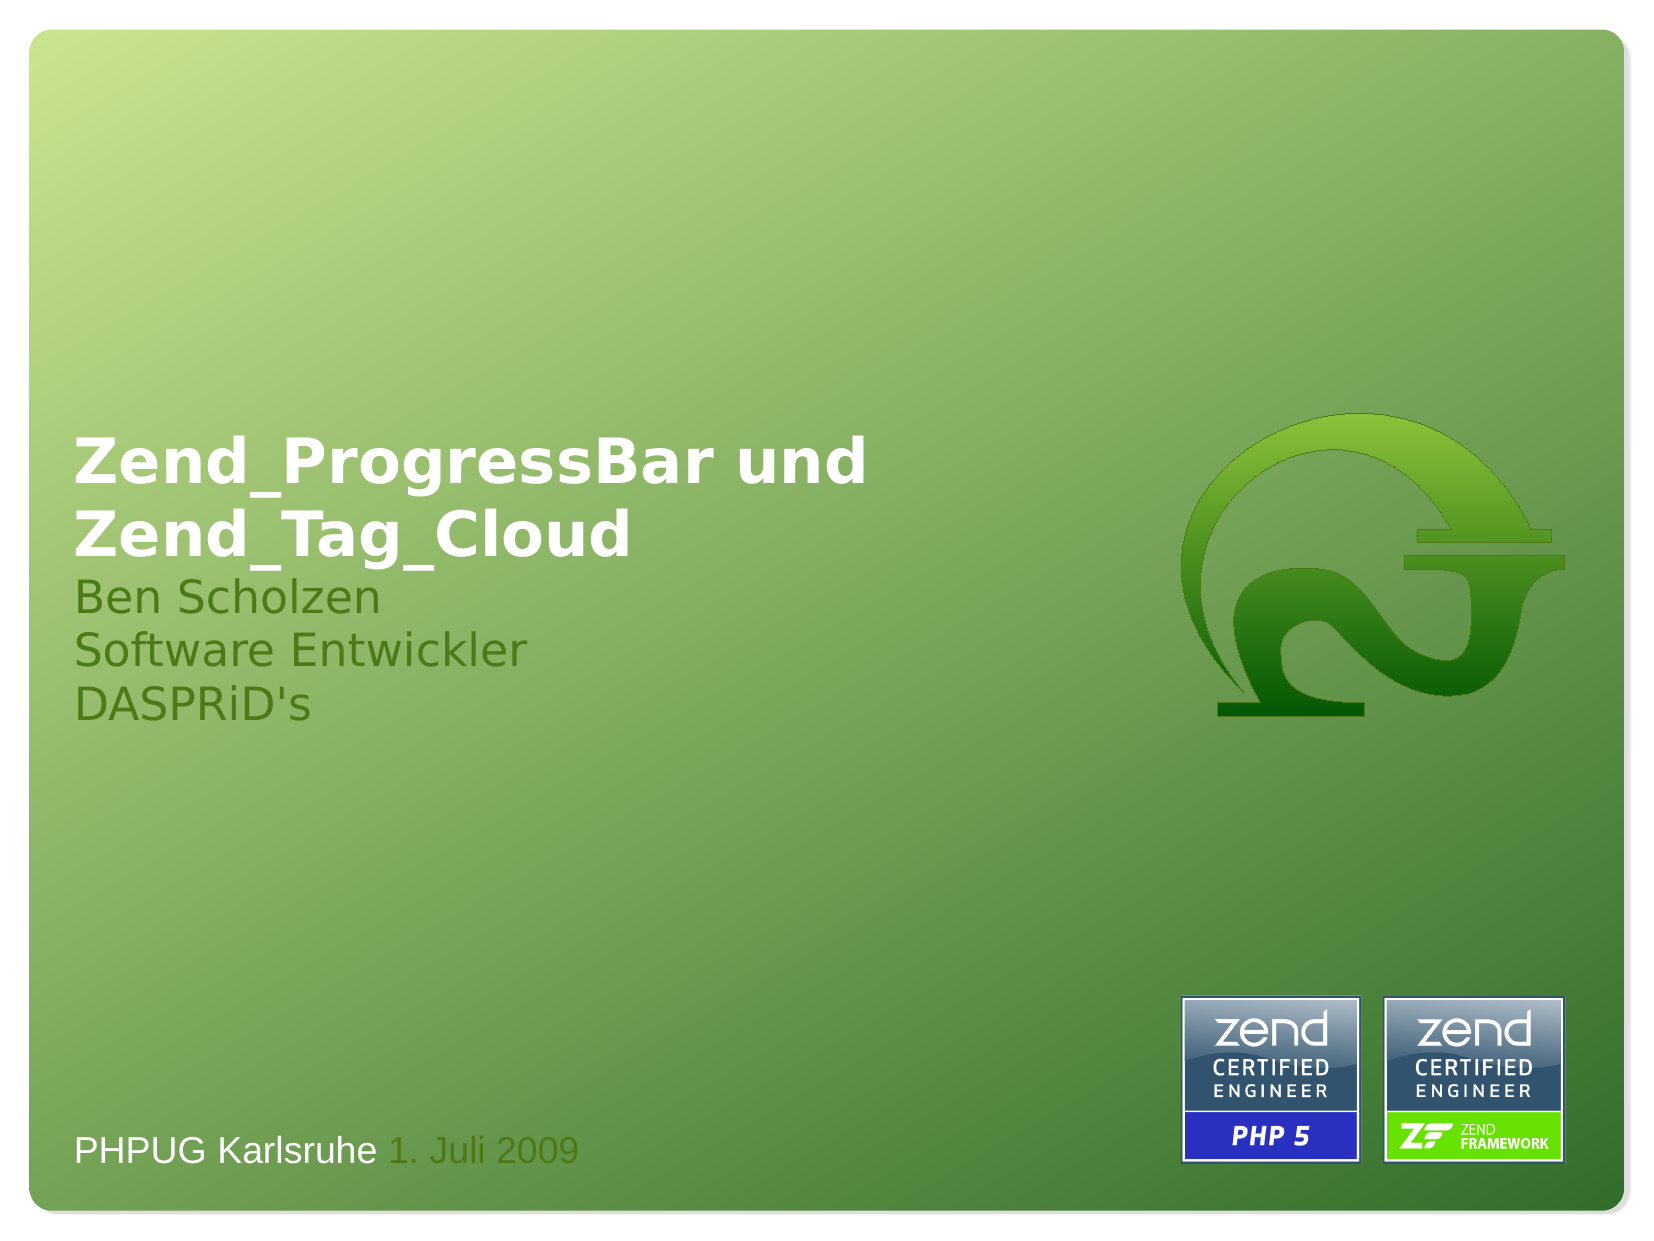

#
Zend_ProgressBar und
Zend_Tag_Cloud
Ben Scholzen
Software Entwickler
DASPRiD's